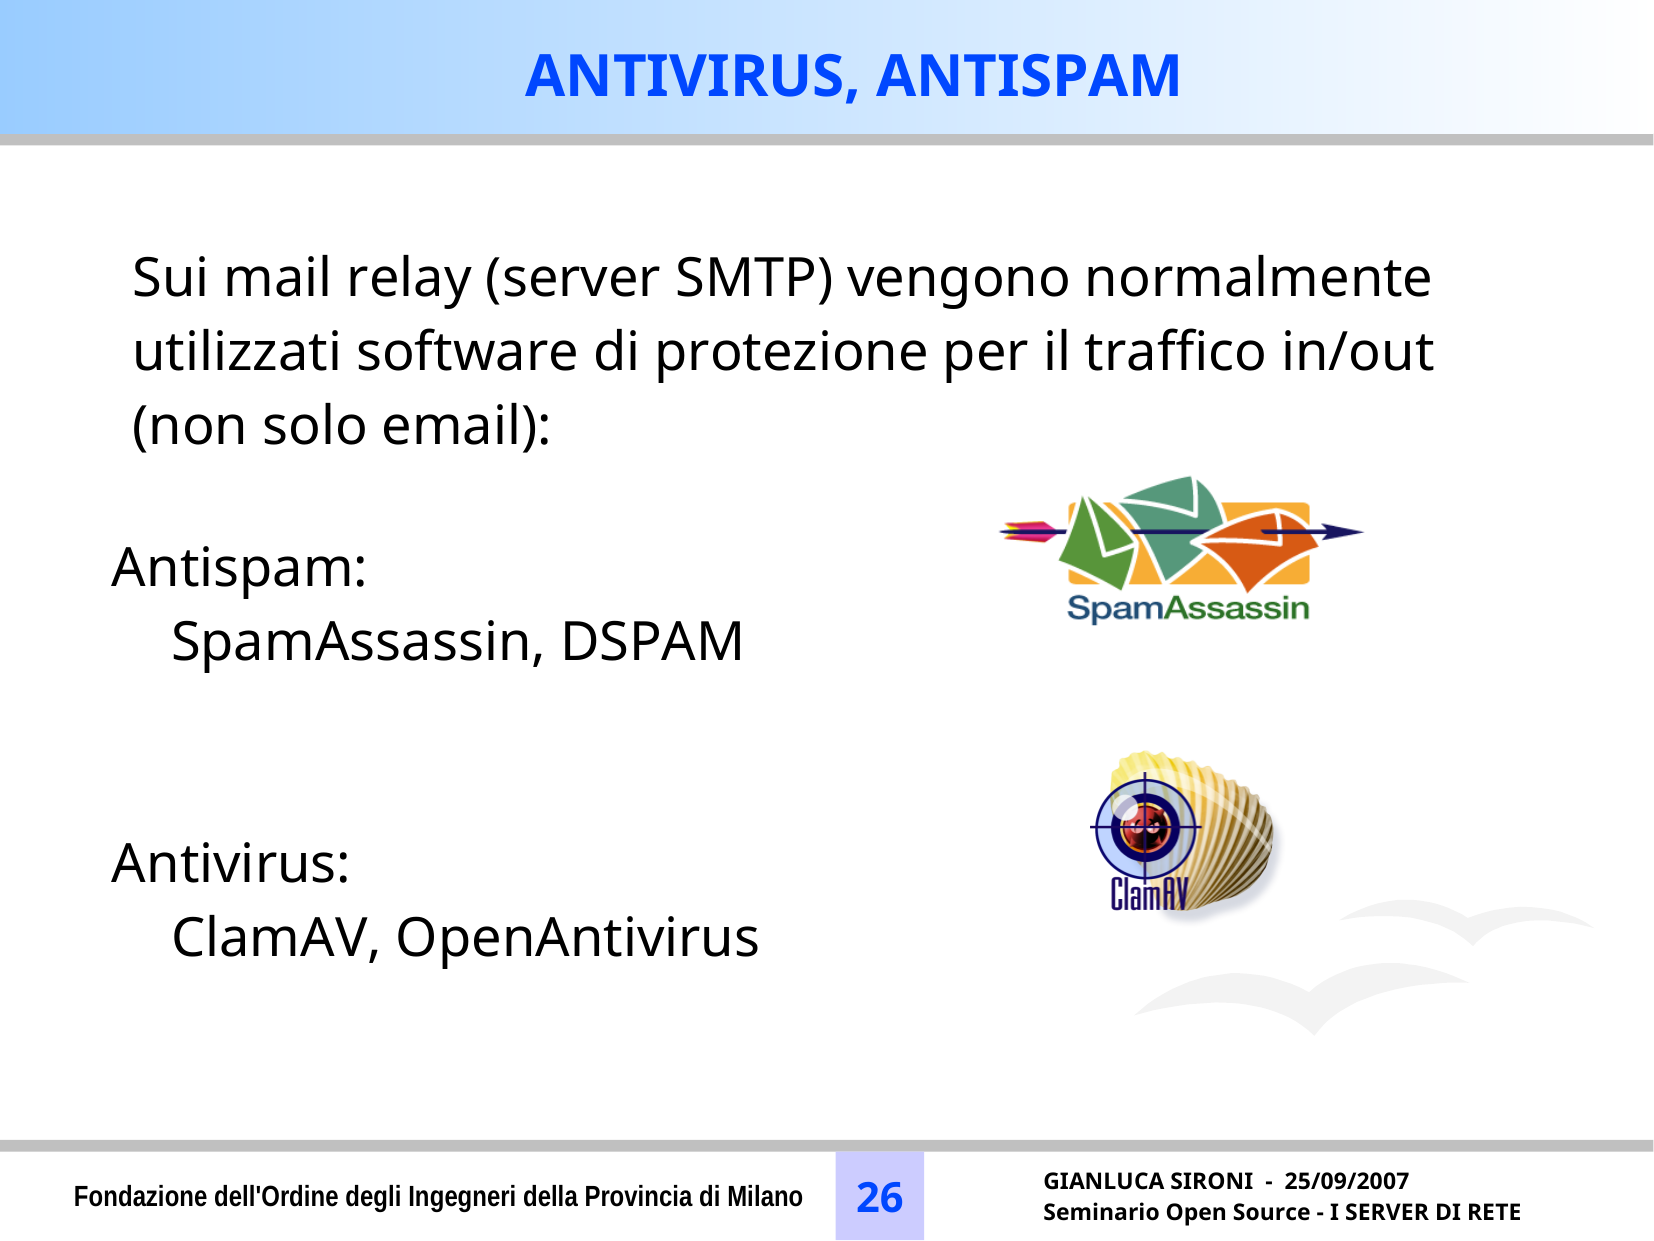

# ANTIVIRUS, ANTISPAM
Sui mail relay (server SMTP) vengono normalmente utilizzati software di protezione per il traffico in/out
(non solo email):
Antispam:
SpamAssassin, DSPAM
Antivirus:
ClamAV, OpenAntivirus